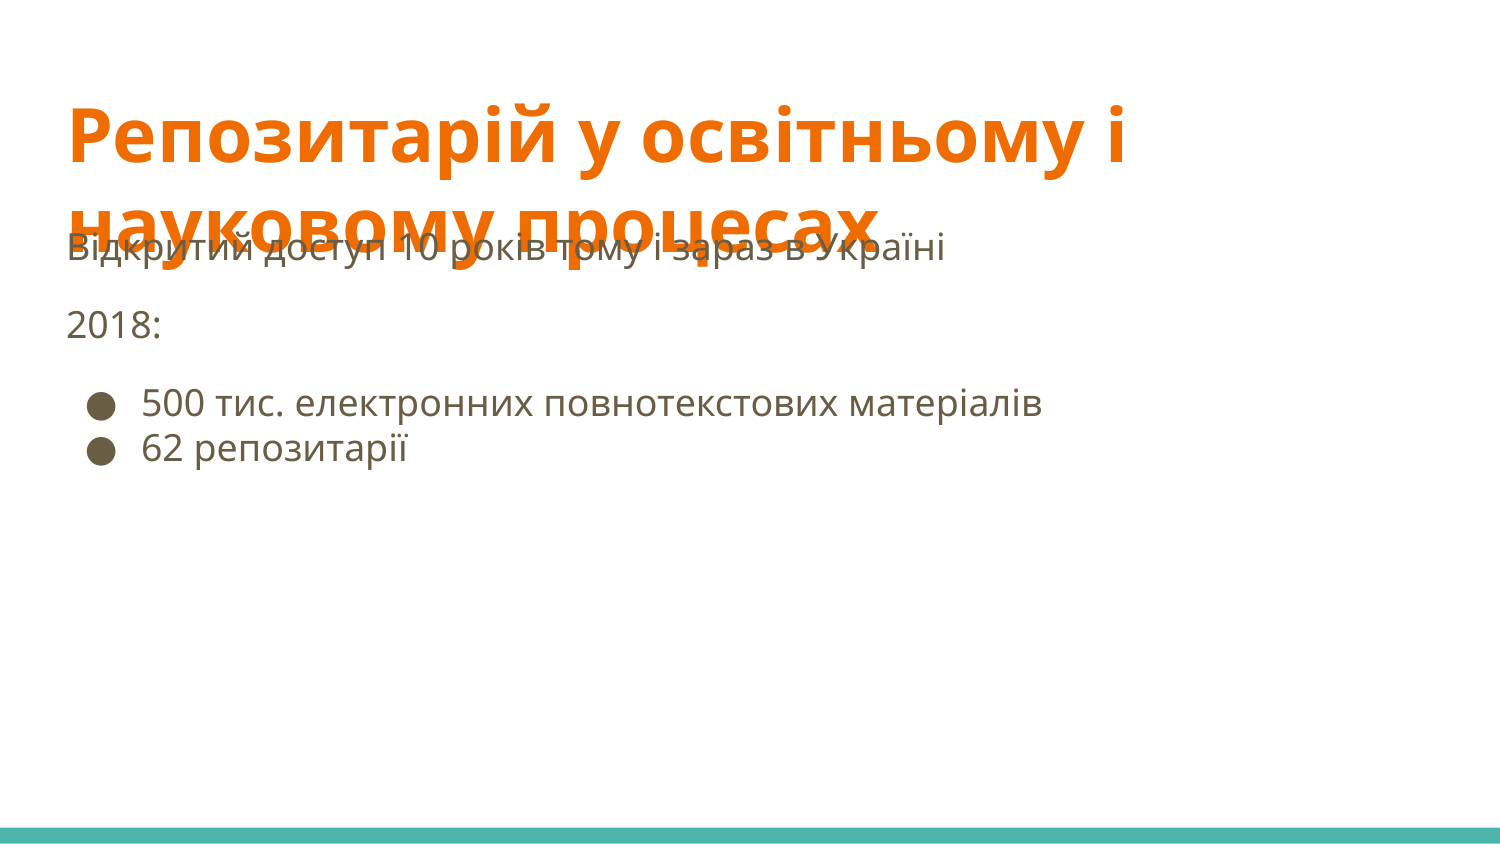

# Репозитарій у освітньому і науковому процесах
Відкритий доступ 10 років тому і зараз в Україні
2018:
500 тис. електронних повнотекстових матеріалів
62 репозитарії